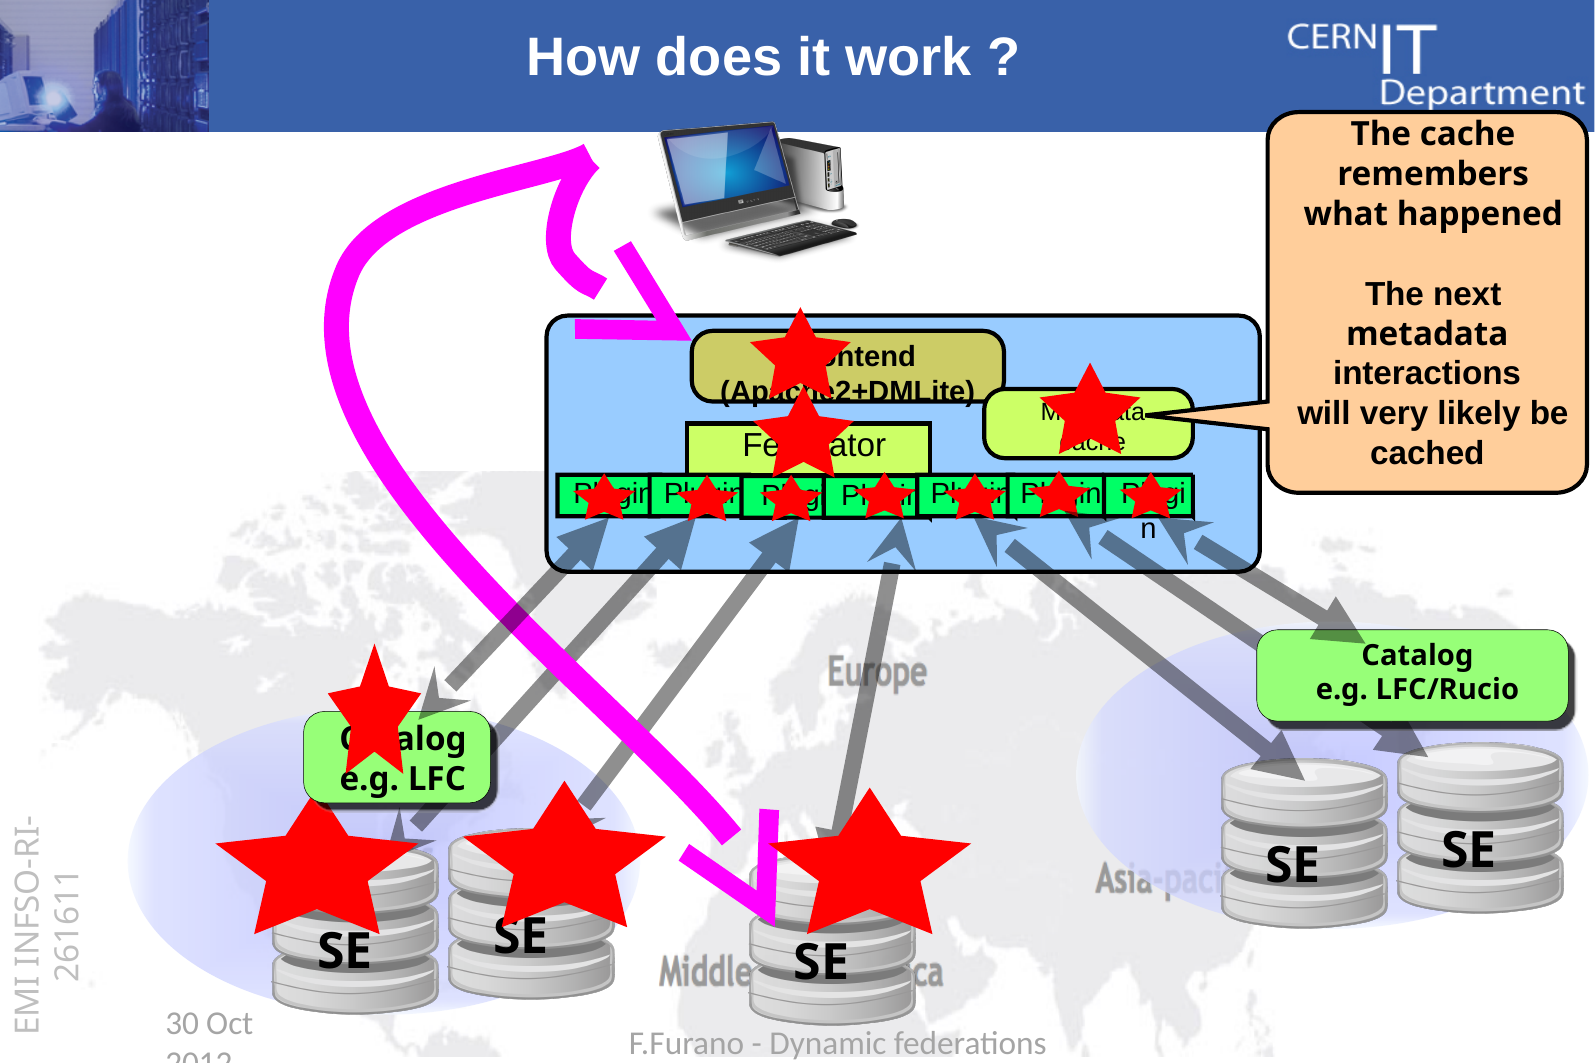

How does it work ?
The cache
remembers
what happened
The next metadata interactions
will very likely be cached
Frontend (Apache2+DMLite)
Metadata
cache
Federator
Plugin
Plugin
Plugin
Plugin
Plugin
Plugin
Plugin
Catalog
e.g. LFC/Rucio
Catalog
e.g. LFC
SE
SE
EMI INFSO-RI-261611
SE
SE
SE
EMI INFSO-RI-261611
30 Oct 2012
F.Furano - Dynamic federations